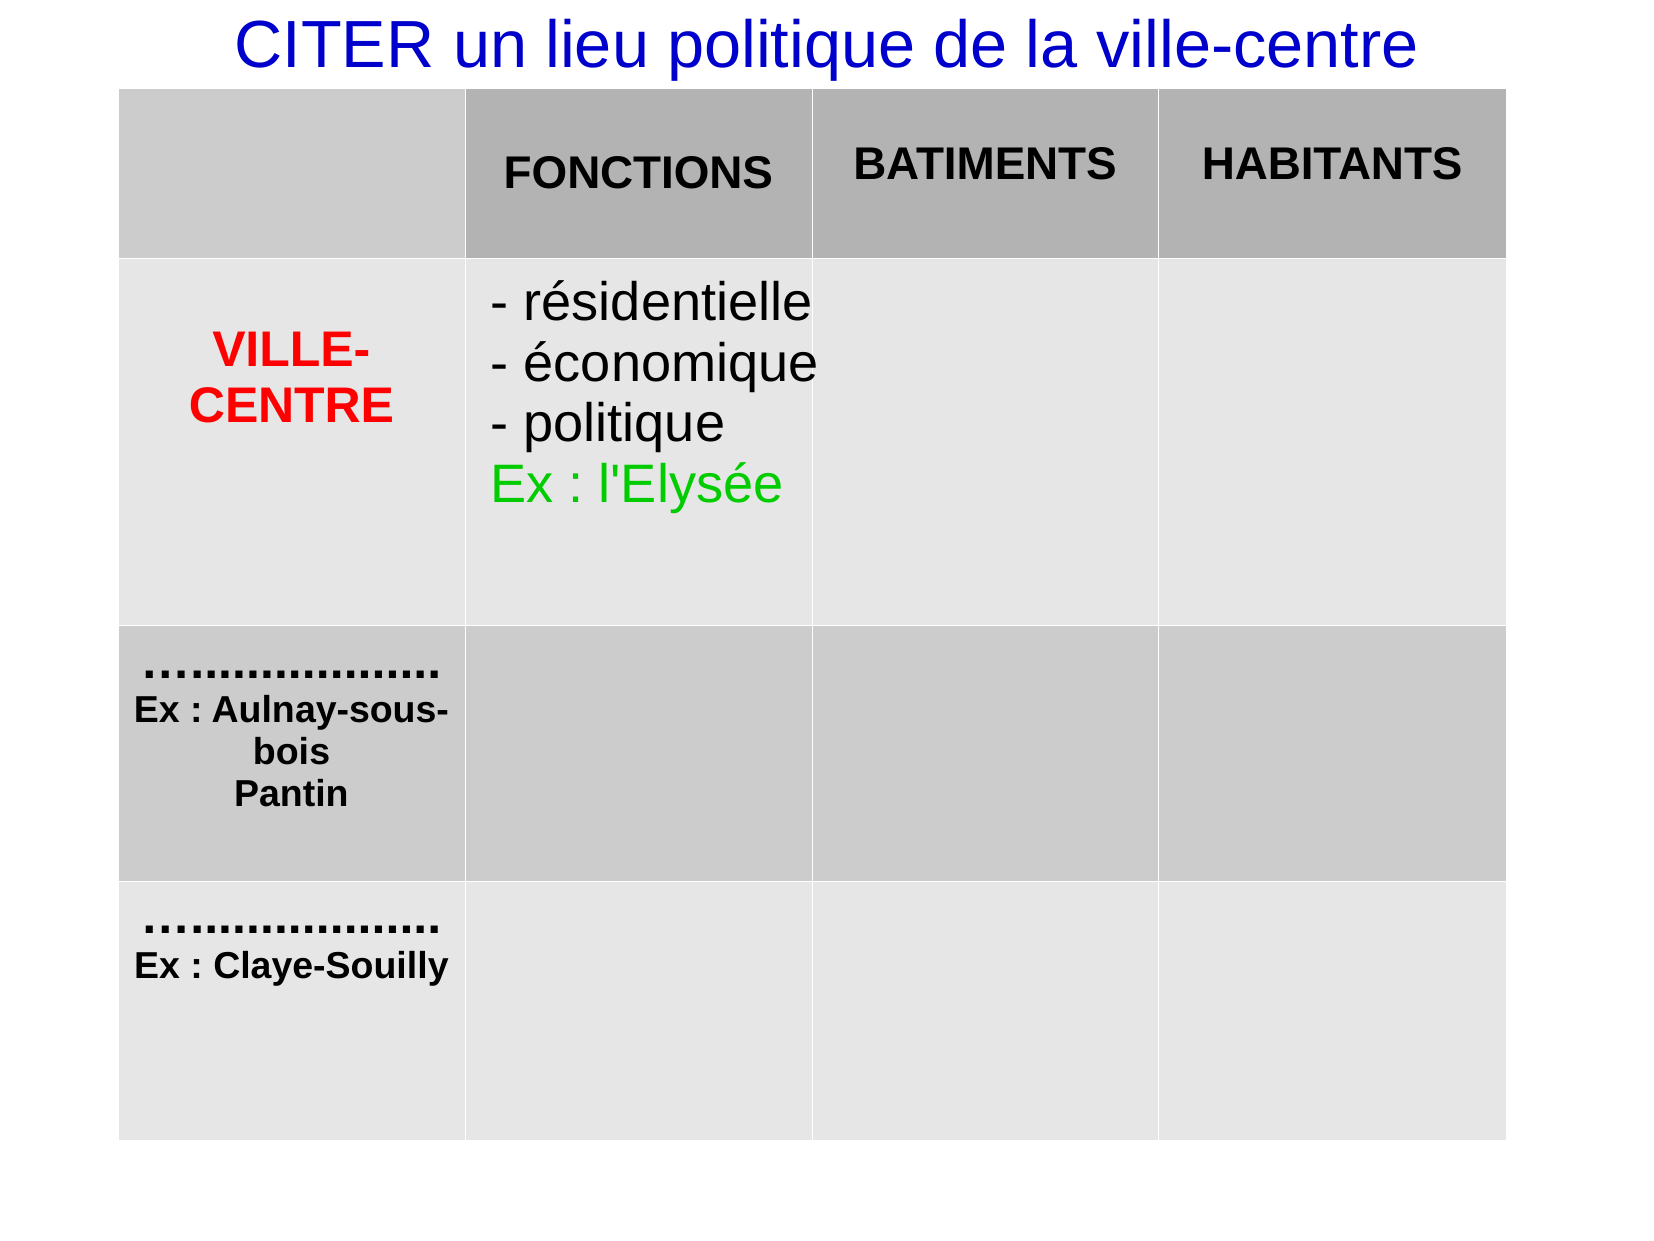

CITER un lieu politique de la ville-centre
| | FONCTIONS | BATIMENTS | HABITANTS |
| --- | --- | --- | --- |
| VILLE-CENTRE | | | |
| ….................. Ex : Aulnay-sous-bois Pantin | | | |
| ….................. Ex : Claye-Souilly | | | |
- résidentielle
- économique
- politique
Ex : l'Elysée